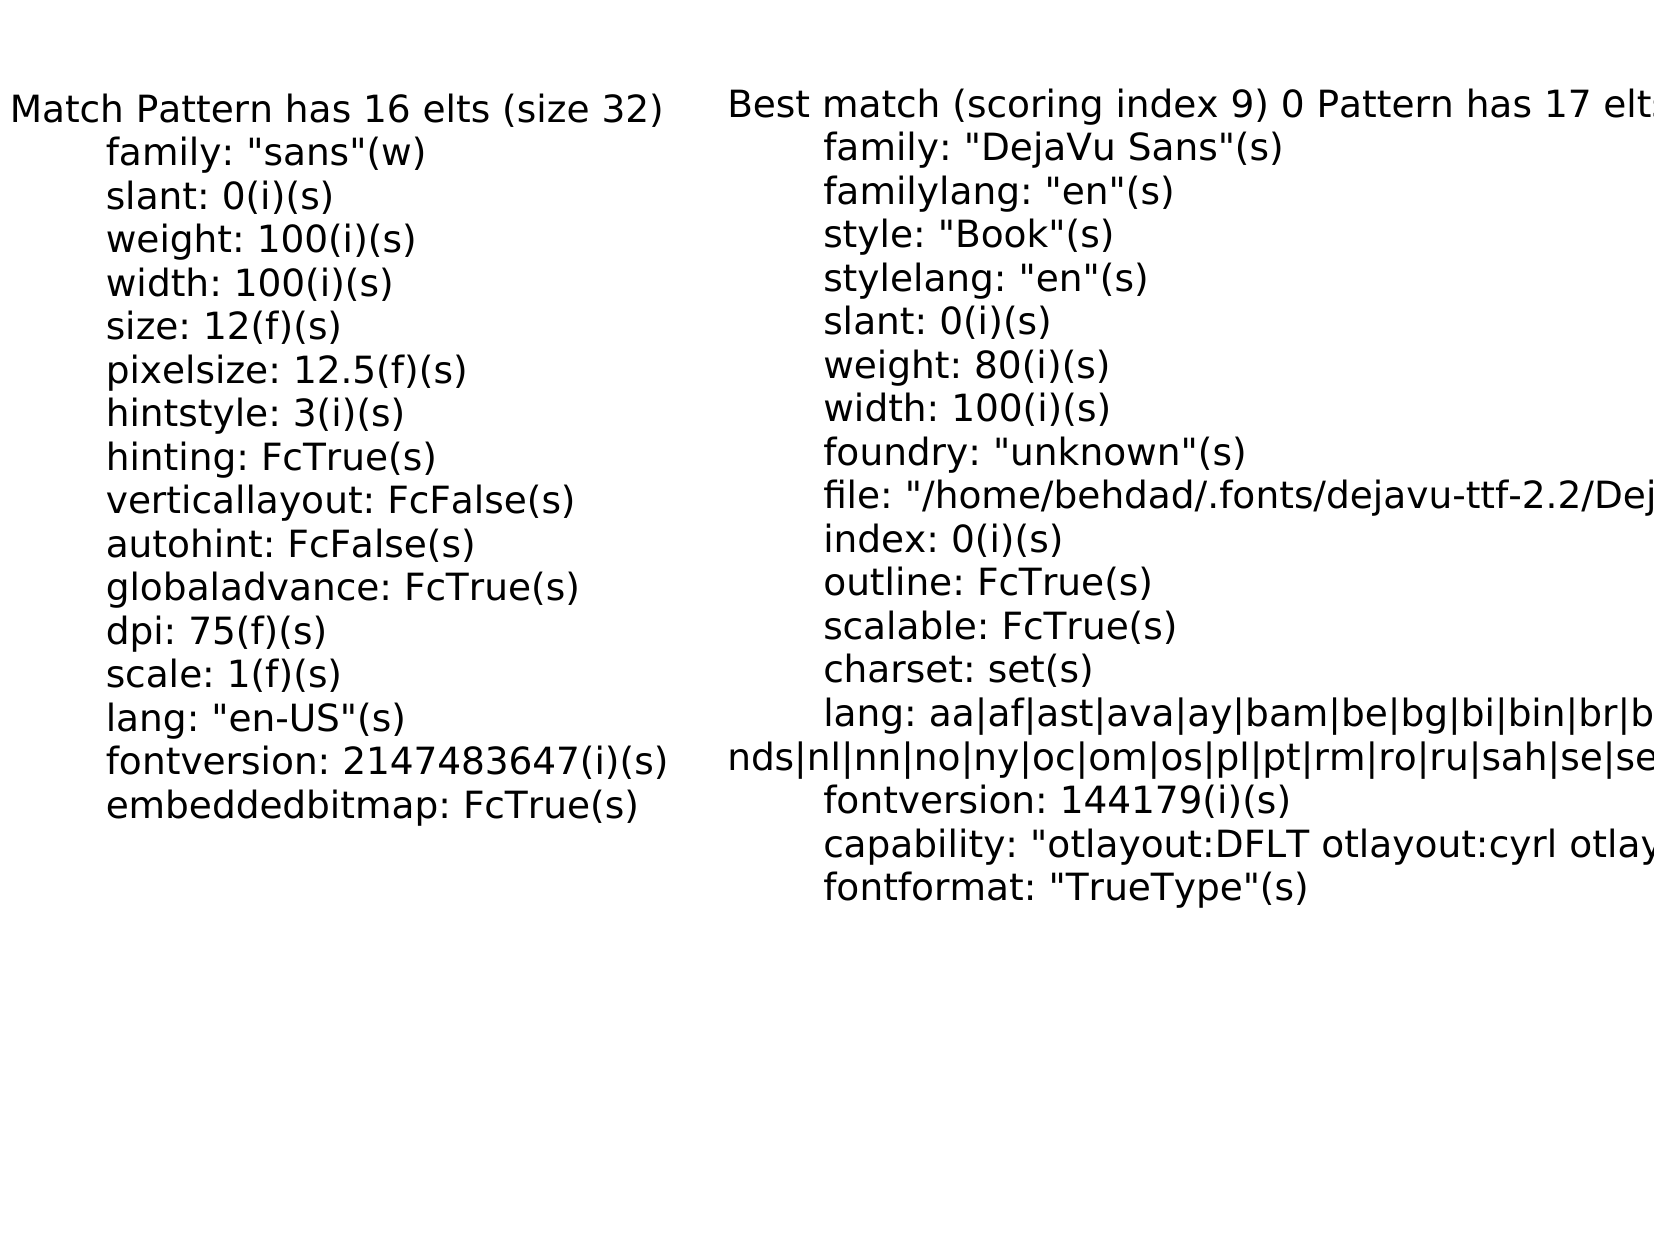

Best match (scoring index 9) 0 Pattern has 17 elts (size 17)
 family: "DejaVu Sans"(s)
 familylang: "en"(s)
 style: "Book"(s)
 stylelang: "en"(s)
 slant: 0(i)(s)
 weight: 80(i)(s)
 width: 100(i)(s)
 foundry: "unknown"(s)
 file: "/home/behdad/.fonts/dejavu-ttf-2.2/DejaVuSans.ttf"(s)
 index: 0(i)(s)
 outline: FcTrue(s)
 scalable: FcTrue(s)
 charset: set(s)
 lang: aa|af|ast|ava|ay|bam|be|bg|bi|bin|br|bs|bua|ca|ce|ch|co|cs|cy|da|de|el|en|eo|es|et|eu|fi|fj|fo|fr|fur|fy|gd|gl|gv|haw|ho|hr|hu|ia|ibo|id|ie|ik|io|is|it|kaa|ki|kk|kl|ku|kum|kv|kw|ky|la|lb|lez|ln|lt|lv|mg|mh|mk|mo|mt|nb|nds|nl|nn|no|ny|oc|om|os|pl|pt|rm|ro|ru|sah|se|sel|sh|sk|sl|sm|sma|smj|smn|so|sq|sr|sv|sw|tk|tn|to|tr|ts|tt|tyv|uk|ven|vo|vot|wa|wen|wo|xh|yap|zu(s)
 fontversion: 144179(i)(s)
 capability: "otlayout:DFLT otlayout:cyrl otlayout:grek otlayout:latn"(s)
 fontformat: "TrueType"(s)
Match Pattern has 16 elts (size 32)
 family: "sans"(w)
 slant: 0(i)(s)
 weight: 100(i)(s)
 width: 100(i)(s)
 size: 12(f)(s)
 pixelsize: 12.5(f)(s)
 hintstyle: 3(i)(s)
 hinting: FcTrue(s)
 verticallayout: FcFalse(s)
 autohint: FcFalse(s)
 globaladvance: FcTrue(s)
 dpi: 75(f)(s)
 scale: 1(f)(s)
 lang: "en-US"(s)
 fontversion: 2147483647(i)(s)
 embeddedbitmap: FcTrue(s)